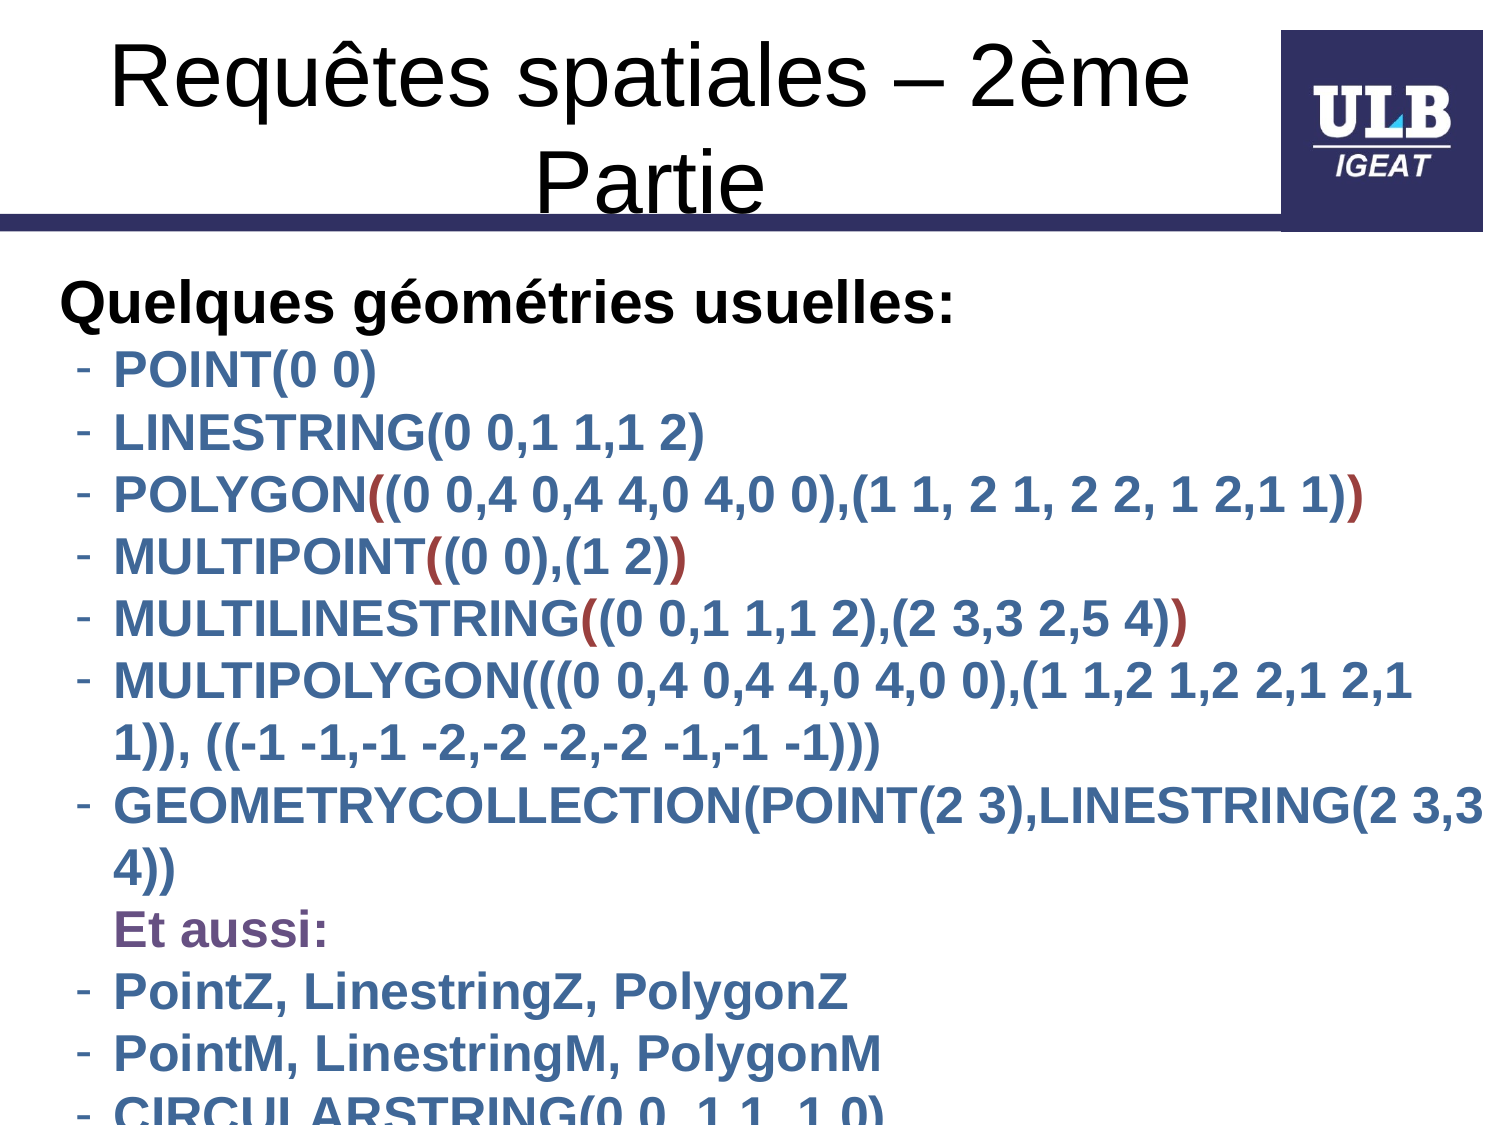

# Requêtes spatiales – 2ème Partie
Quelques géométries usuelles:
POINT(0 0)
LINESTRING(0 0,1 1,1 2)
POLYGON((0 0,4 0,4 4,0 4,0 0),(1 1, 2 1, 2 2, 1 2,1 1))
MULTIPOINT((0 0),(1 2))
MULTILINESTRING((0 0,1 1,1 2),(2 3,3 2,5 4))
MULTIPOLYGON(((0 0,4 0,4 4,0 4,0 0),(1 1,2 1,2 2,1 2,1 1)), ((-1 -1,-1 -2,-2 -2,-2 -1,-1 -1)))
GEOMETRYCOLLECTION(POINT(2 3),LINESTRING(2 3,3 4))
Et aussi:
PointZ, LinestringZ, PolygonZ
PointM, LinestringM, PolygonM
CIRCULARSTRING(0 0, 1 1, 1 0), ...